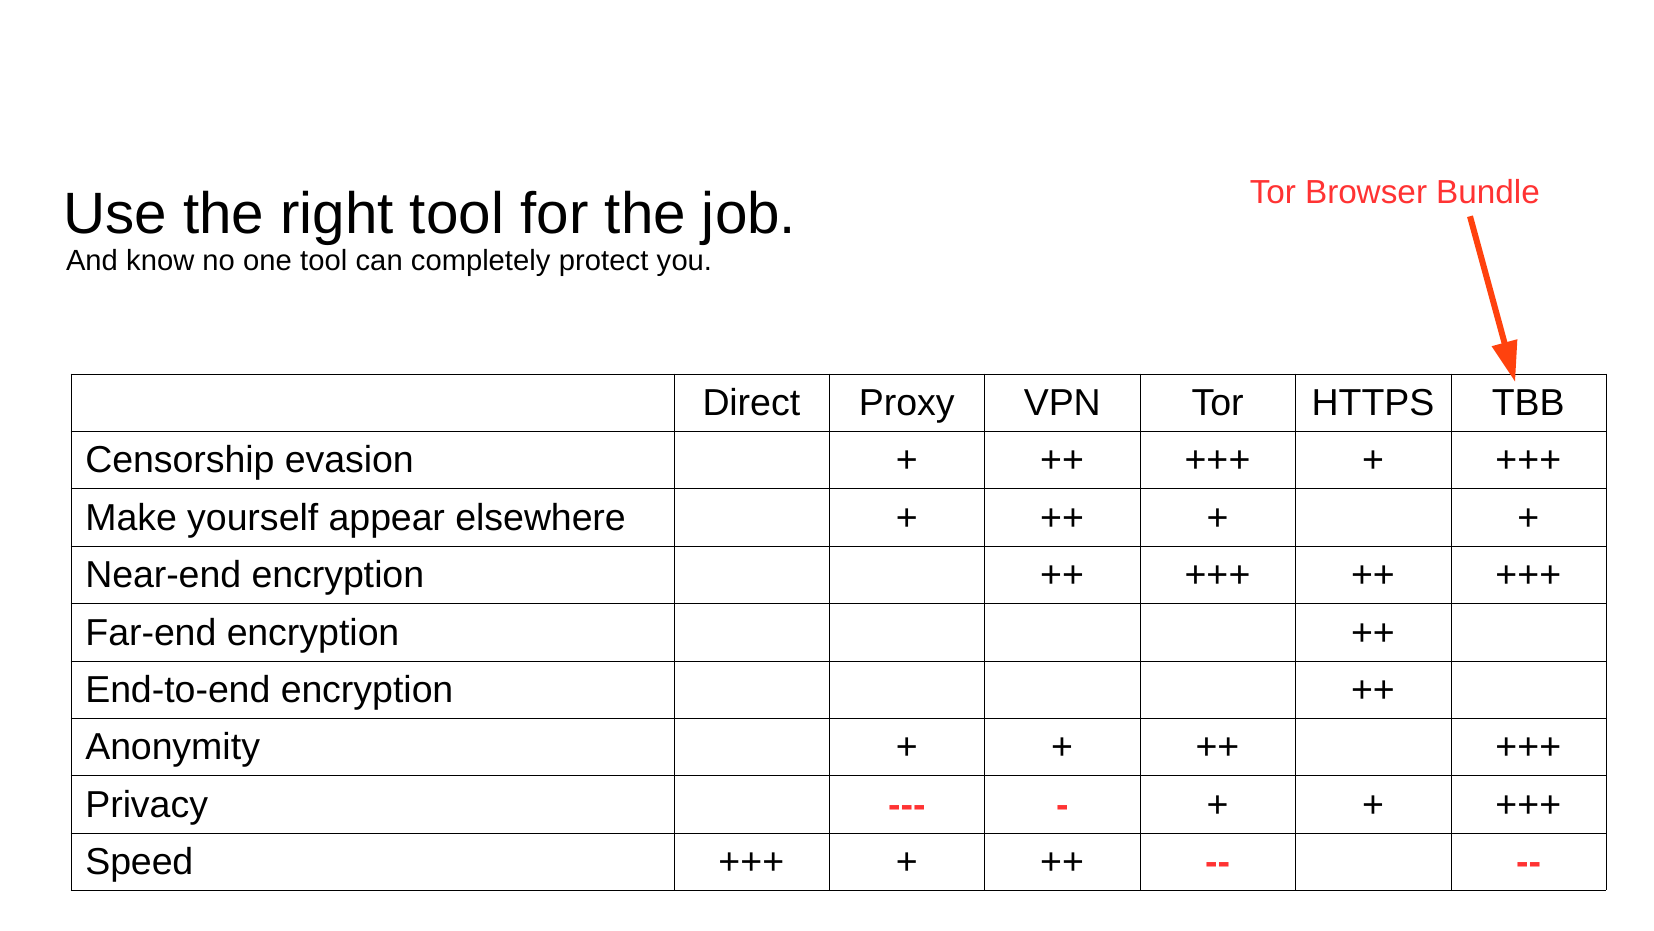

# Use the right tool for the job.
Tor Browser Bundle
And know no one tool can completely protect you.
| | Direct | Proxy | VPN | Tor | HTTPS | TBB |
| --- | --- | --- | --- | --- | --- | --- |
| Censorship evasion | | + | ++ | +++ | + | +++ |
| Make yourself appear elsewhere | | + | ++ | + | | + |
| Near-end encryption | | | ++ | +++ | ++ | +++ |
| Far-end encryption | | | | | ++ | |
| End-to-end encryption | | | | | ++ | |
| Anonymity | | + | + | ++ | | +++ |
| Privacy | | --- | - | + | + | +++ |
| Speed | +++ | + | ++ | -- | | -- |